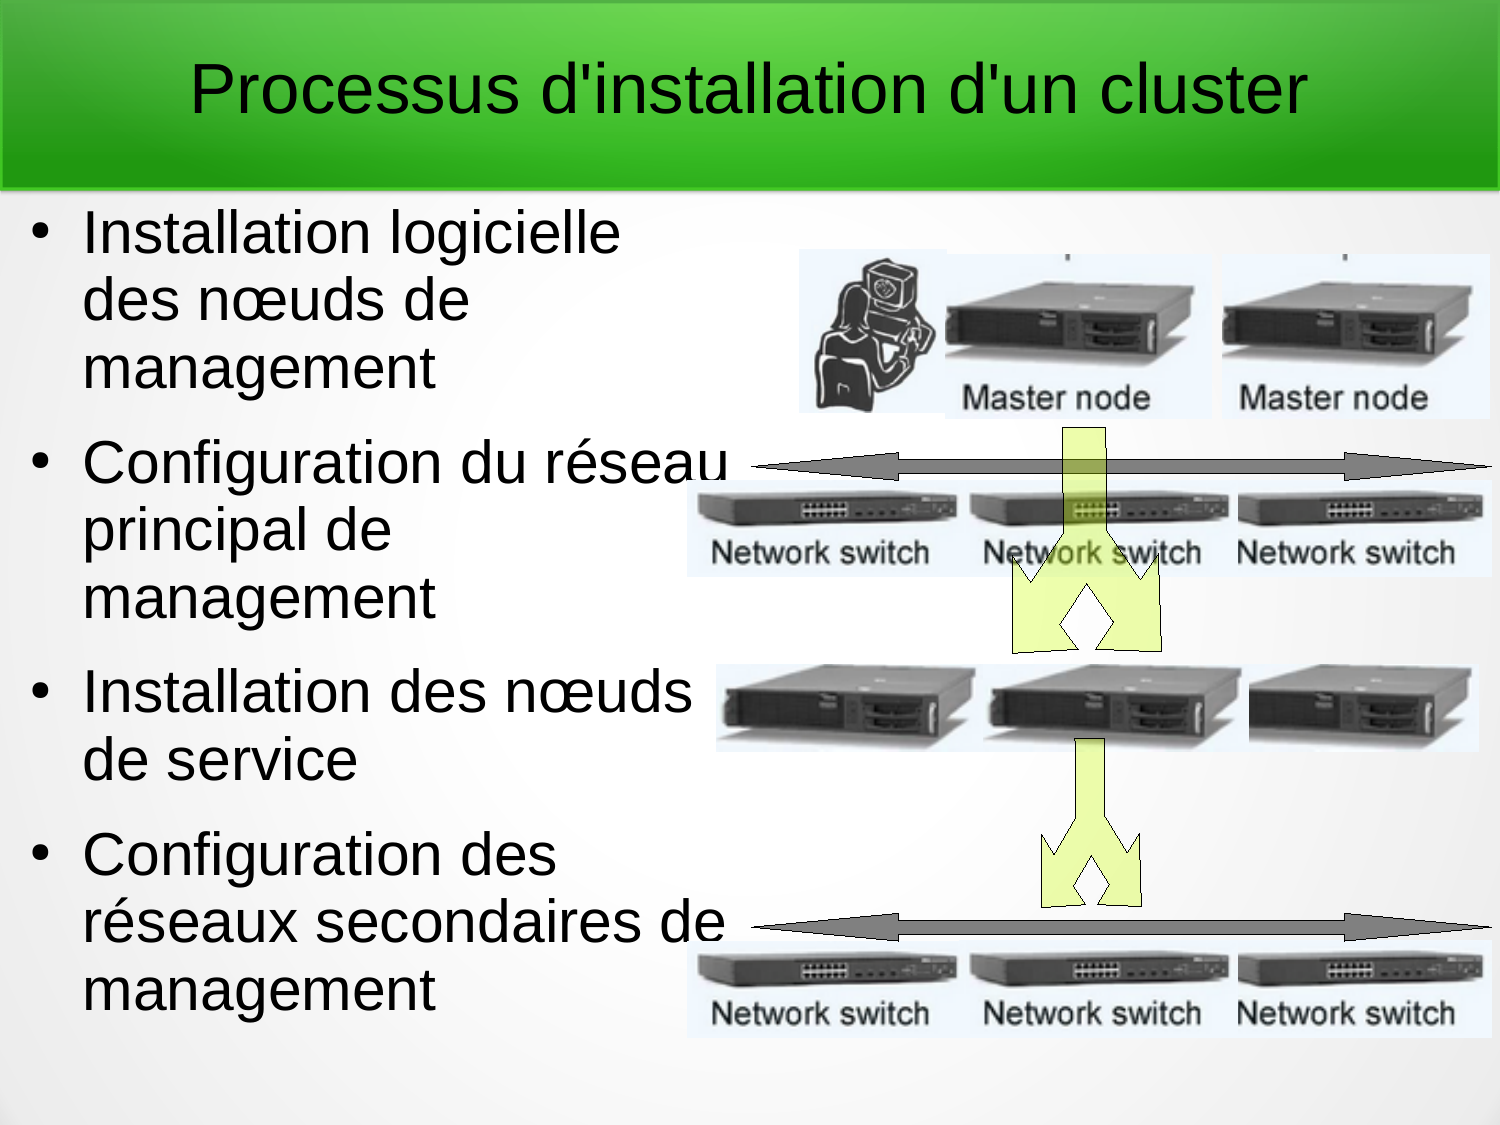

# Processus d'installation d'un cluster
Installation logicielle des nœuds de management
Configuration du réseau principal de management
Installation des nœuds de service
Configuration des réseaux secondaires de management